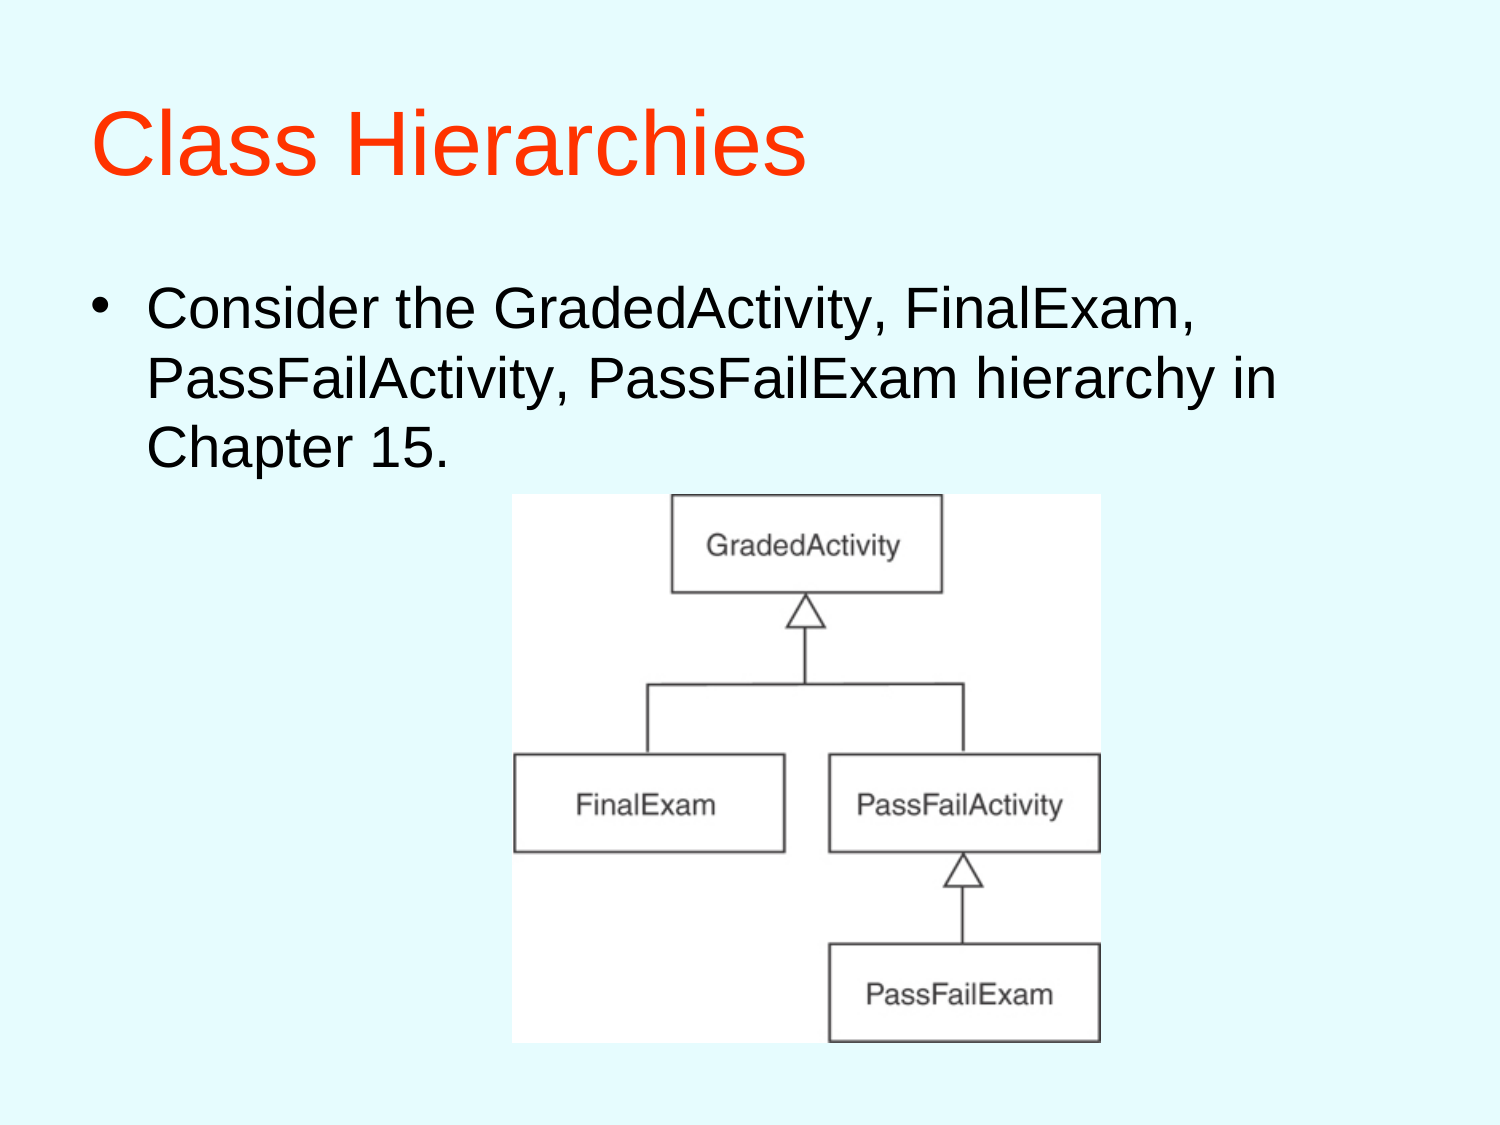

# Class Hierarchies
Consider the GradedActivity, FinalExam, PassFailActivity, PassFailExam hierarchy in Chapter 15.